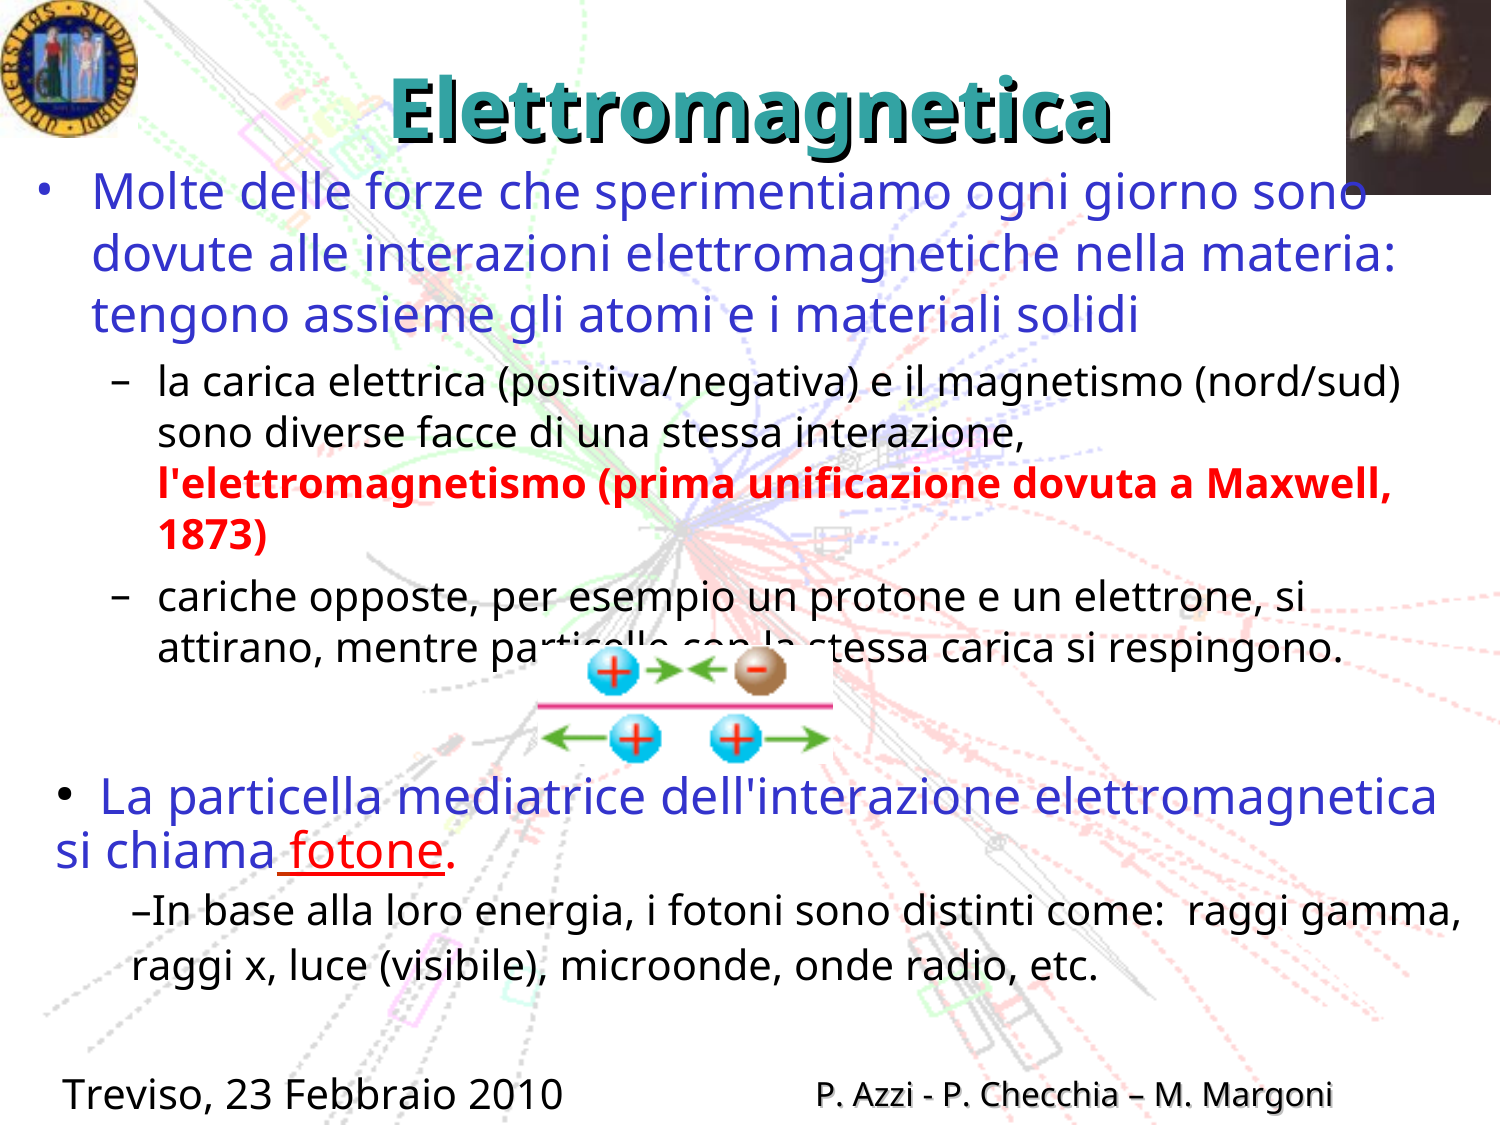

# Elettromagnetica
Molte delle forze che sperimentiamo ogni giorno sono dovute alle interazioni elettromagnetiche nella materia: tengono assieme gli atomi e i materiali solidi
la carica elettrica (positiva/negativa) e il magnetismo (nord/sud) sono diverse facce di una stessa interazione, l'elettromagnetismo (prima unificazione dovuta a Maxwell, 1873)
cariche opposte, per esempio un protone e un elettrone, si attirano, mentre particelle con la stessa carica si respingono.
 La particella mediatrice dell'interazione elettromagnetica si chiama fotone.
In base alla loro energia, i fotoni sono distinti come: raggi gamma,
raggi x, luce (visibile), microonde, onde radio, etc.